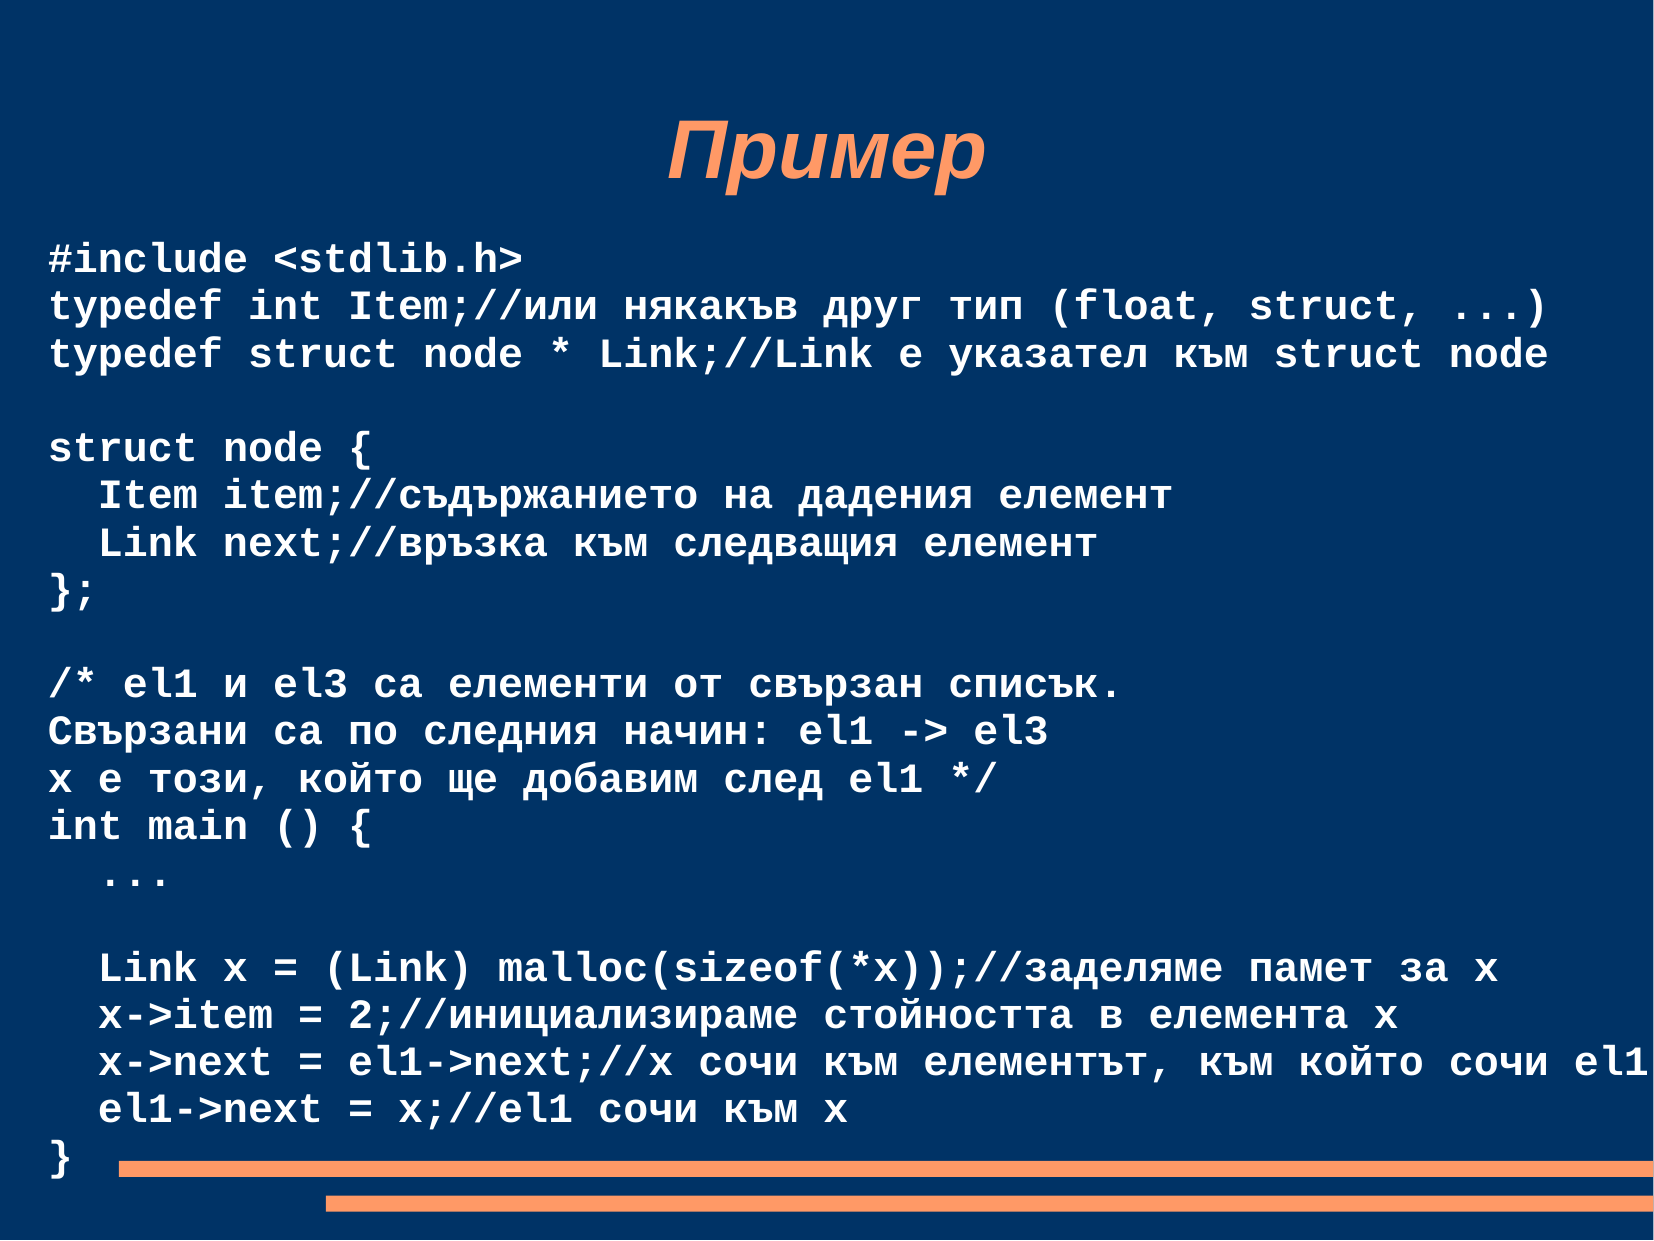

# Пример
#include <stdlib.h>
typedef int Item;//или някакъв друг тип (float, struct, ...)
typedef struct node * Link;//Link е указател към struct node
struct node {
 Item item;//съдържанието на дадения елемент
 Link next;//връзка към следващия елемент
};
/* el1 и el3 са елементи от свързан списък.
Свързани са по следния начин: el1 -> el3
x е този, който ще добавим след el1 */
int main () {
 ...
 Link x = (Link) malloc(sizeof(*x));//заделяме памет за x
 x->item = 2;//инициализираме стойността в елемента x
 x->next = el1->next;//x сочи към елементът, към който сочи el1
 el1->next = x;//el1 сочи към x
}